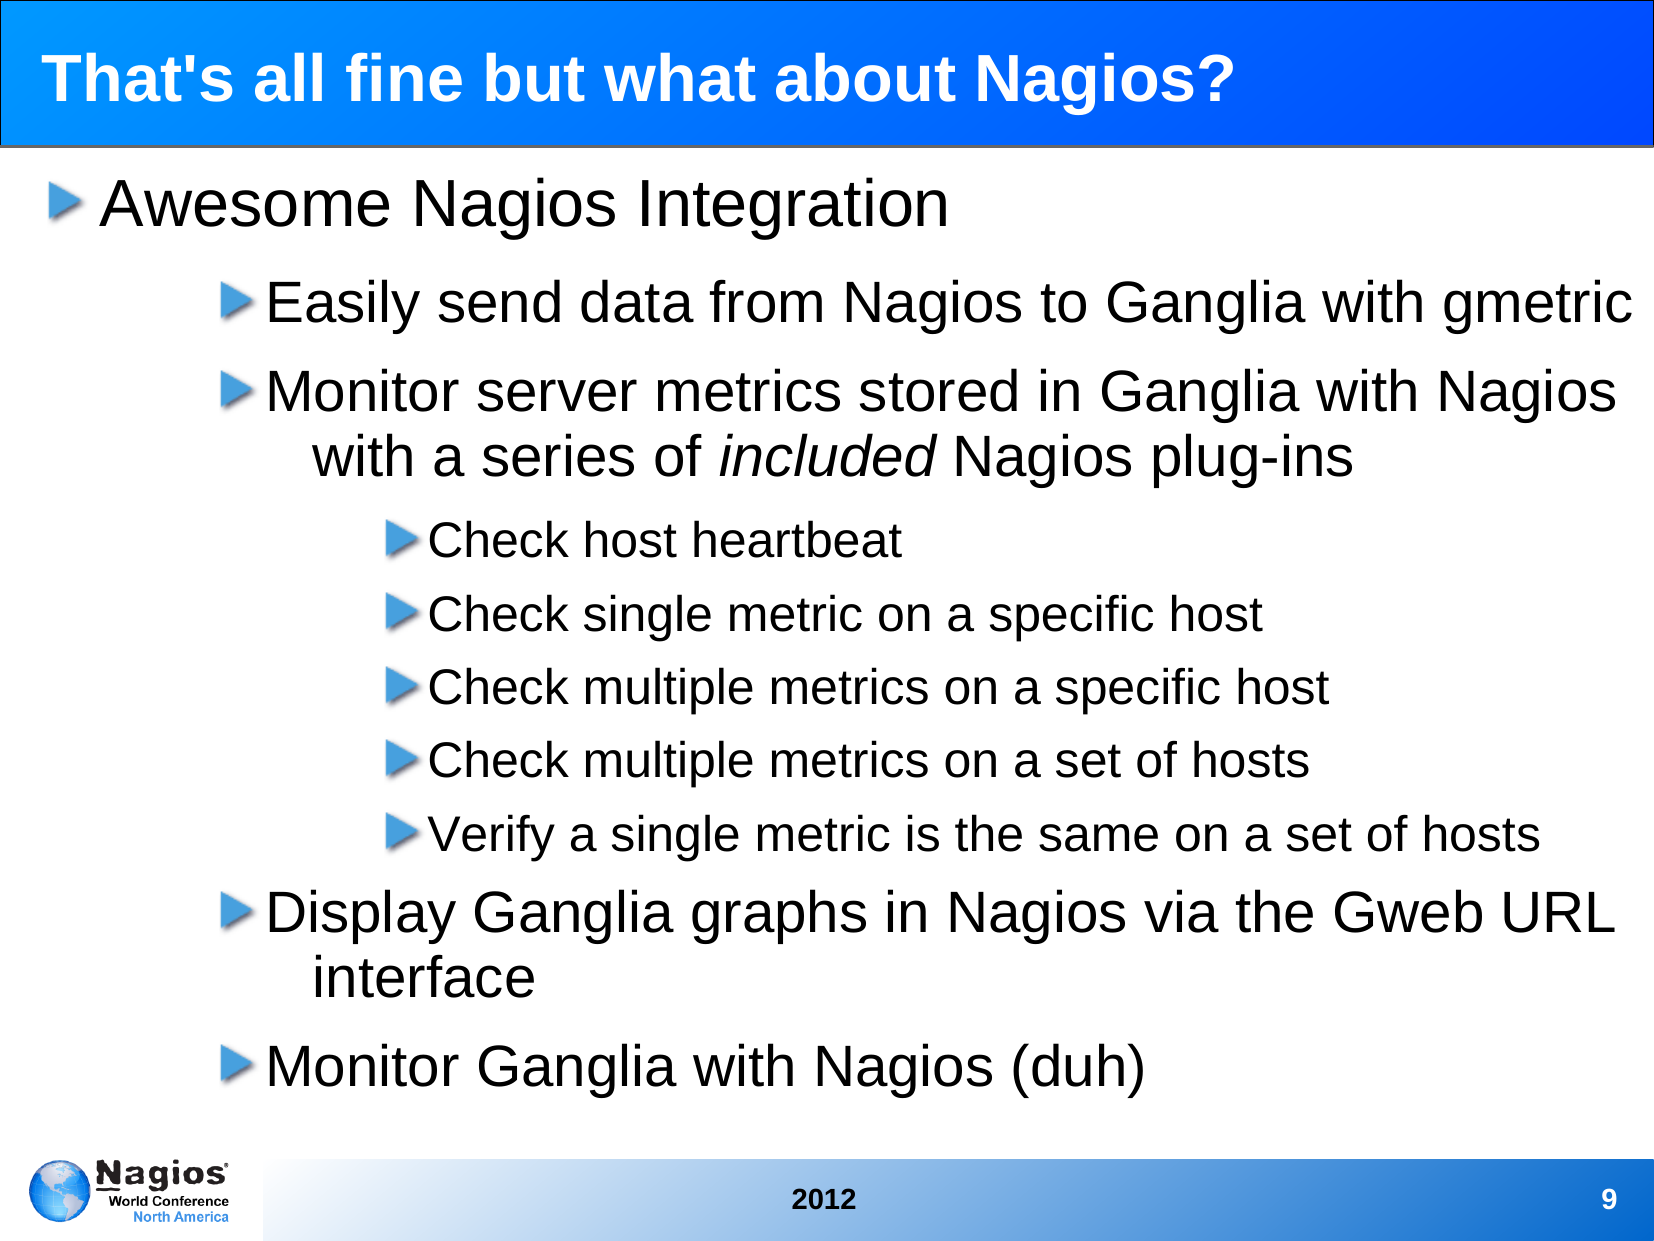

# That's all fine but what about Nagios?
Awesome Nagios Integration
Easily send data from Nagios to Ganglia with gmetric
Monitor server metrics stored in Ganglia with Nagios with a series of included Nagios plug-ins
Check host heartbeat
Check single metric on a specific host
Check multiple metrics on a specific host
Check multiple metrics on a set of hosts
Verify a single metric is the same on a set of hosts
Display Ganglia graphs in Nagios via the Gweb URL interface
Monitor Ganglia with Nagios (duh)
2011
9